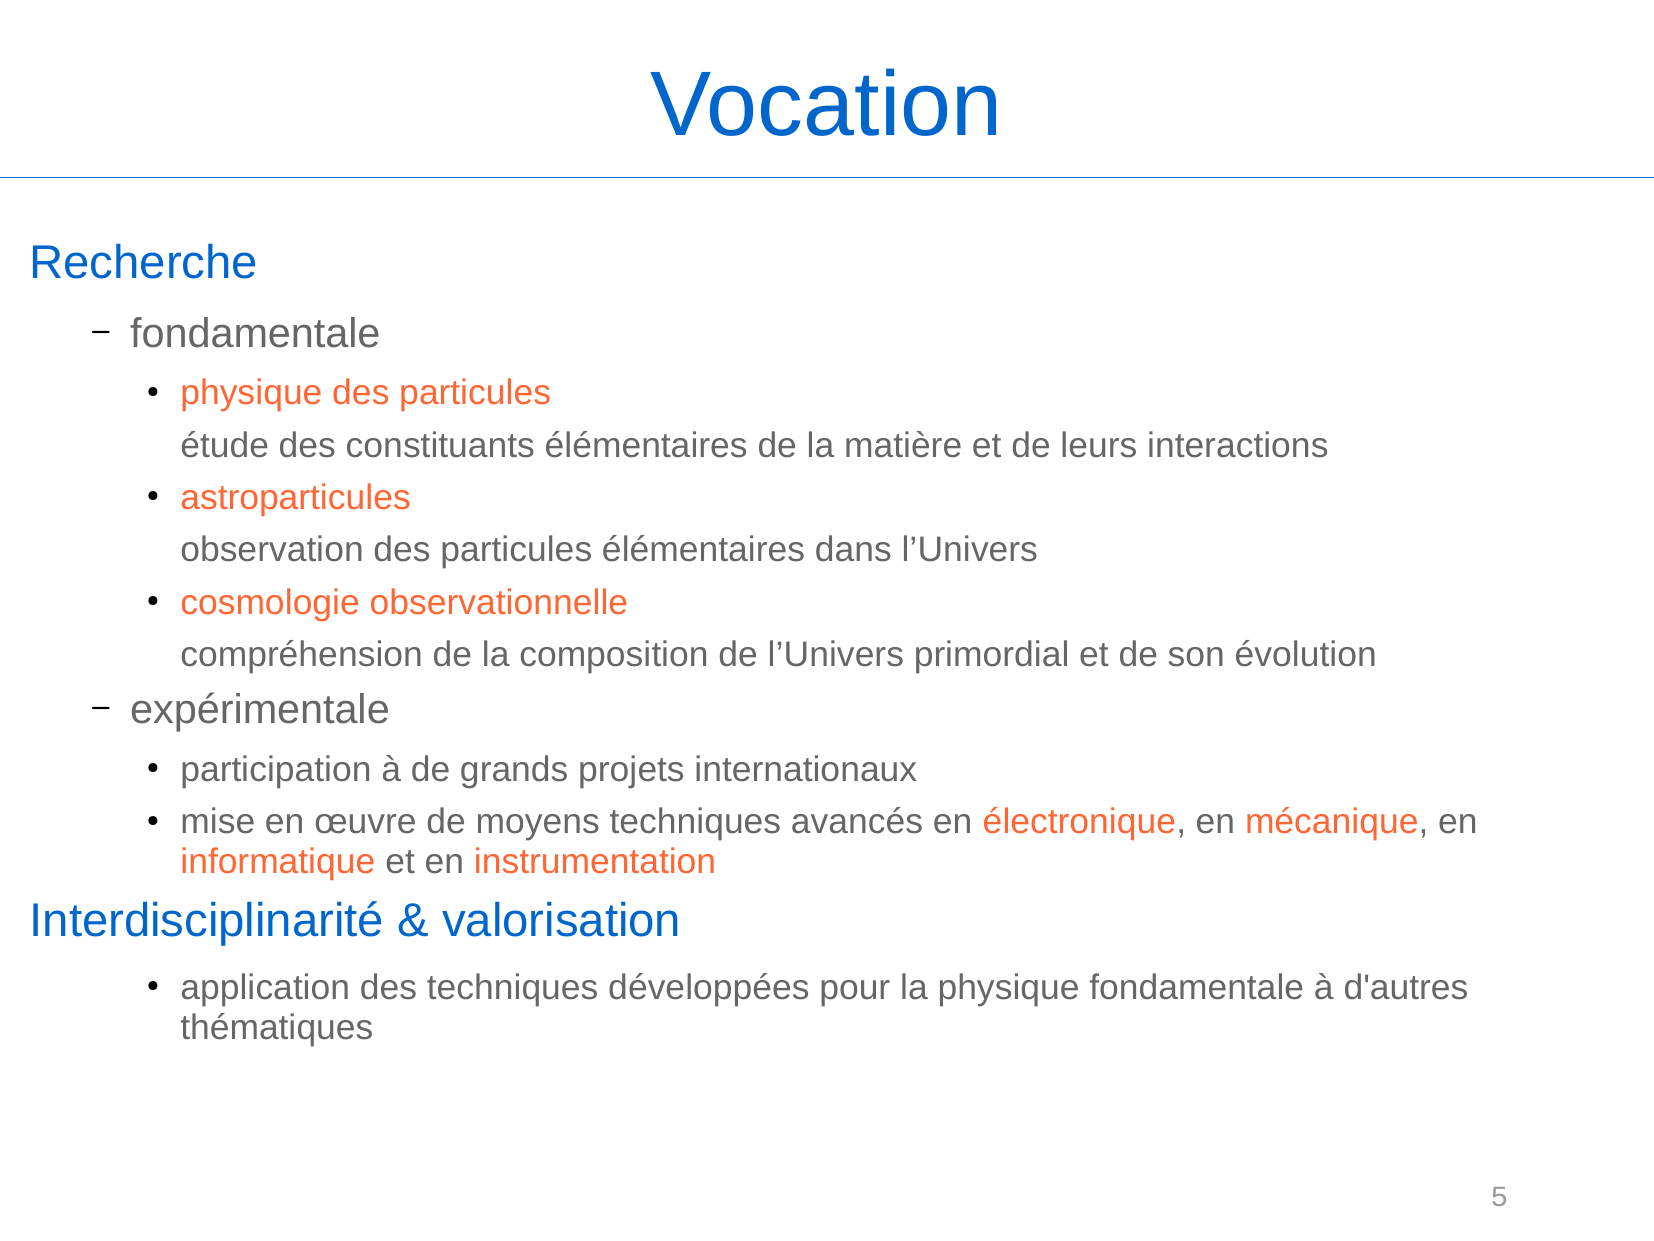

# Vocation
Recherche
fondamentale
physique des particules
étude des constituants élémentaires de la matière et de leurs interactions
astroparticules
observation des particules élémentaires dans l’Univers
cosmologie observationnelle
compréhension de la composition de l’Univers primordial et de son évolution
expérimentale
participation à de grands projets internationaux
mise en œuvre de moyens techniques avancés en électronique, en mécanique, en informatique et en instrumentation
Interdisciplinarité & valorisation
application des techniques développées pour la physique fondamentale à d'autres thématiques
5